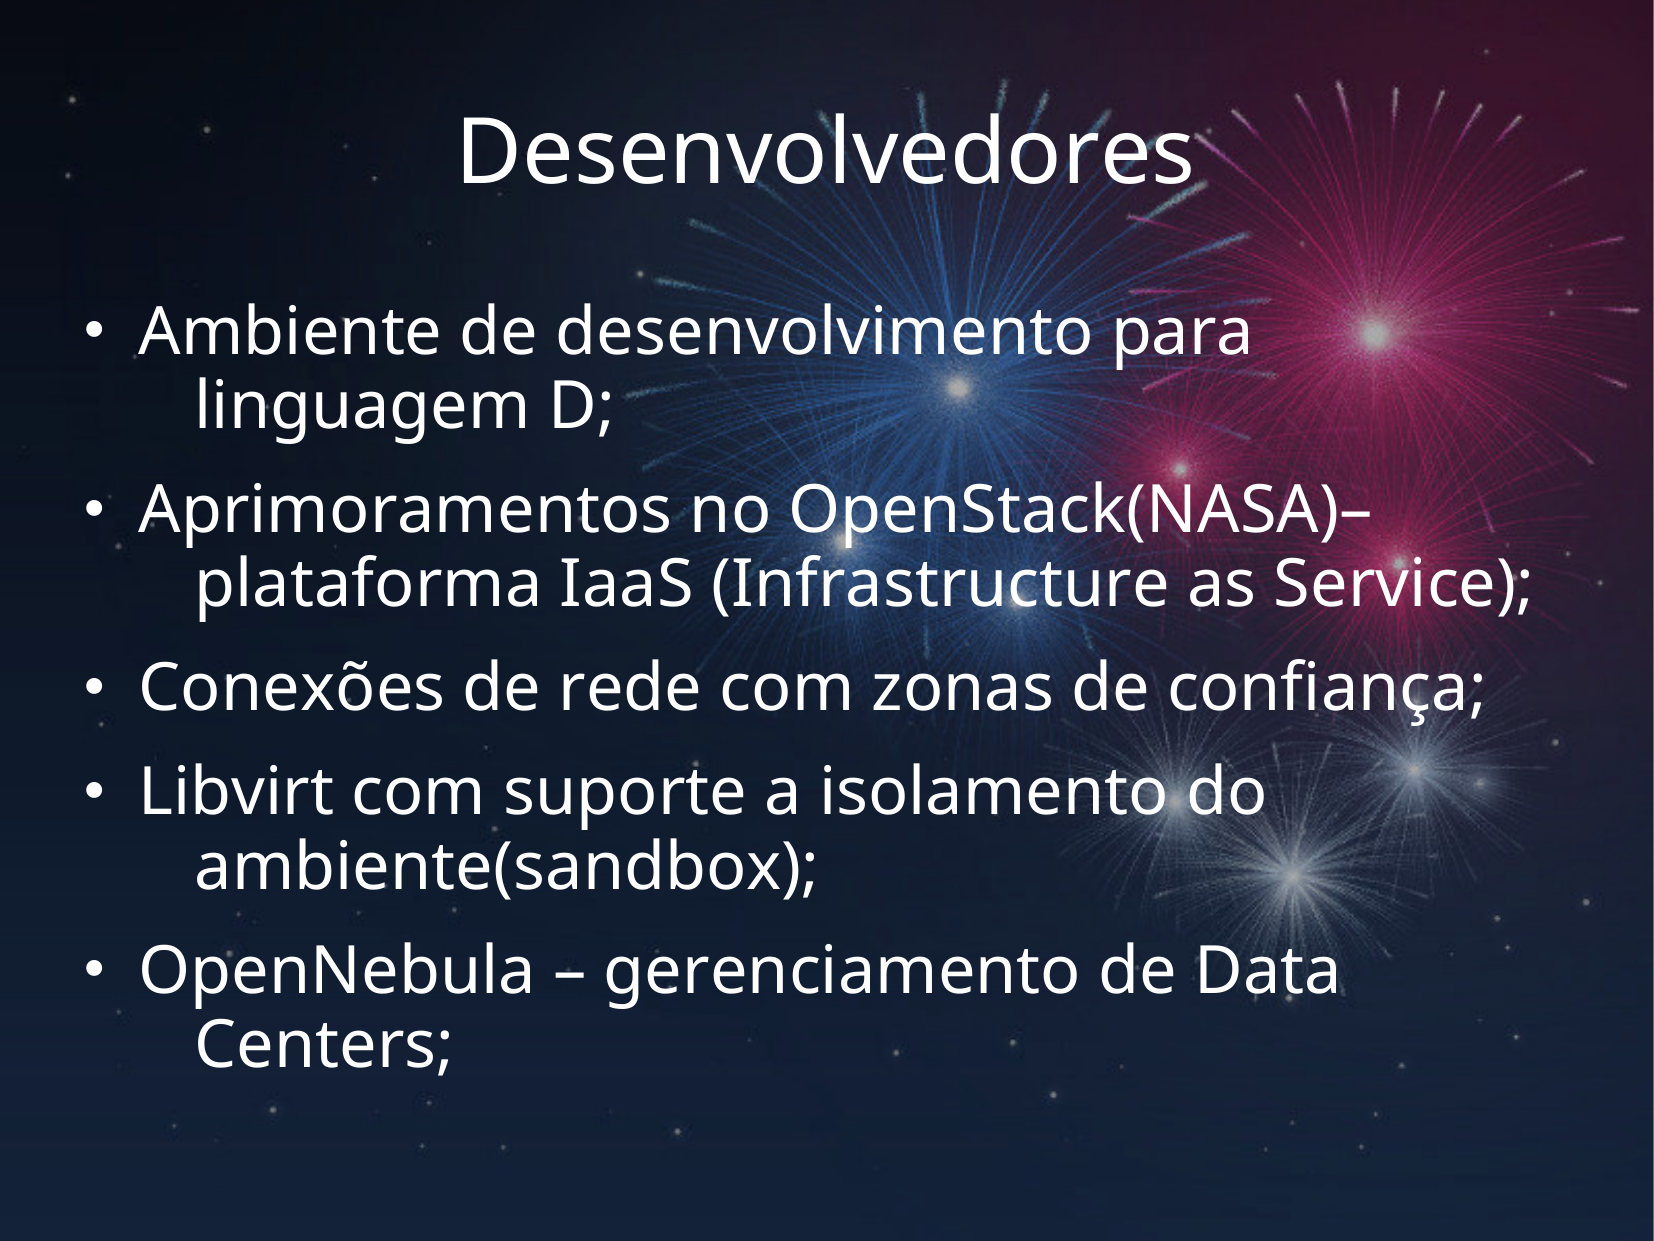

# Desenvolvedores
Ambiente de desenvolvimento para linguagem D;
Aprimoramentos no OpenStack(NASA)– plataforma IaaS (Infrastructure as Service);
Conexões de rede com zonas de confiança;
Libvirt com suporte a isolamento do ambiente(sandbox);
OpenNebula – gerenciamento de Data Centers;